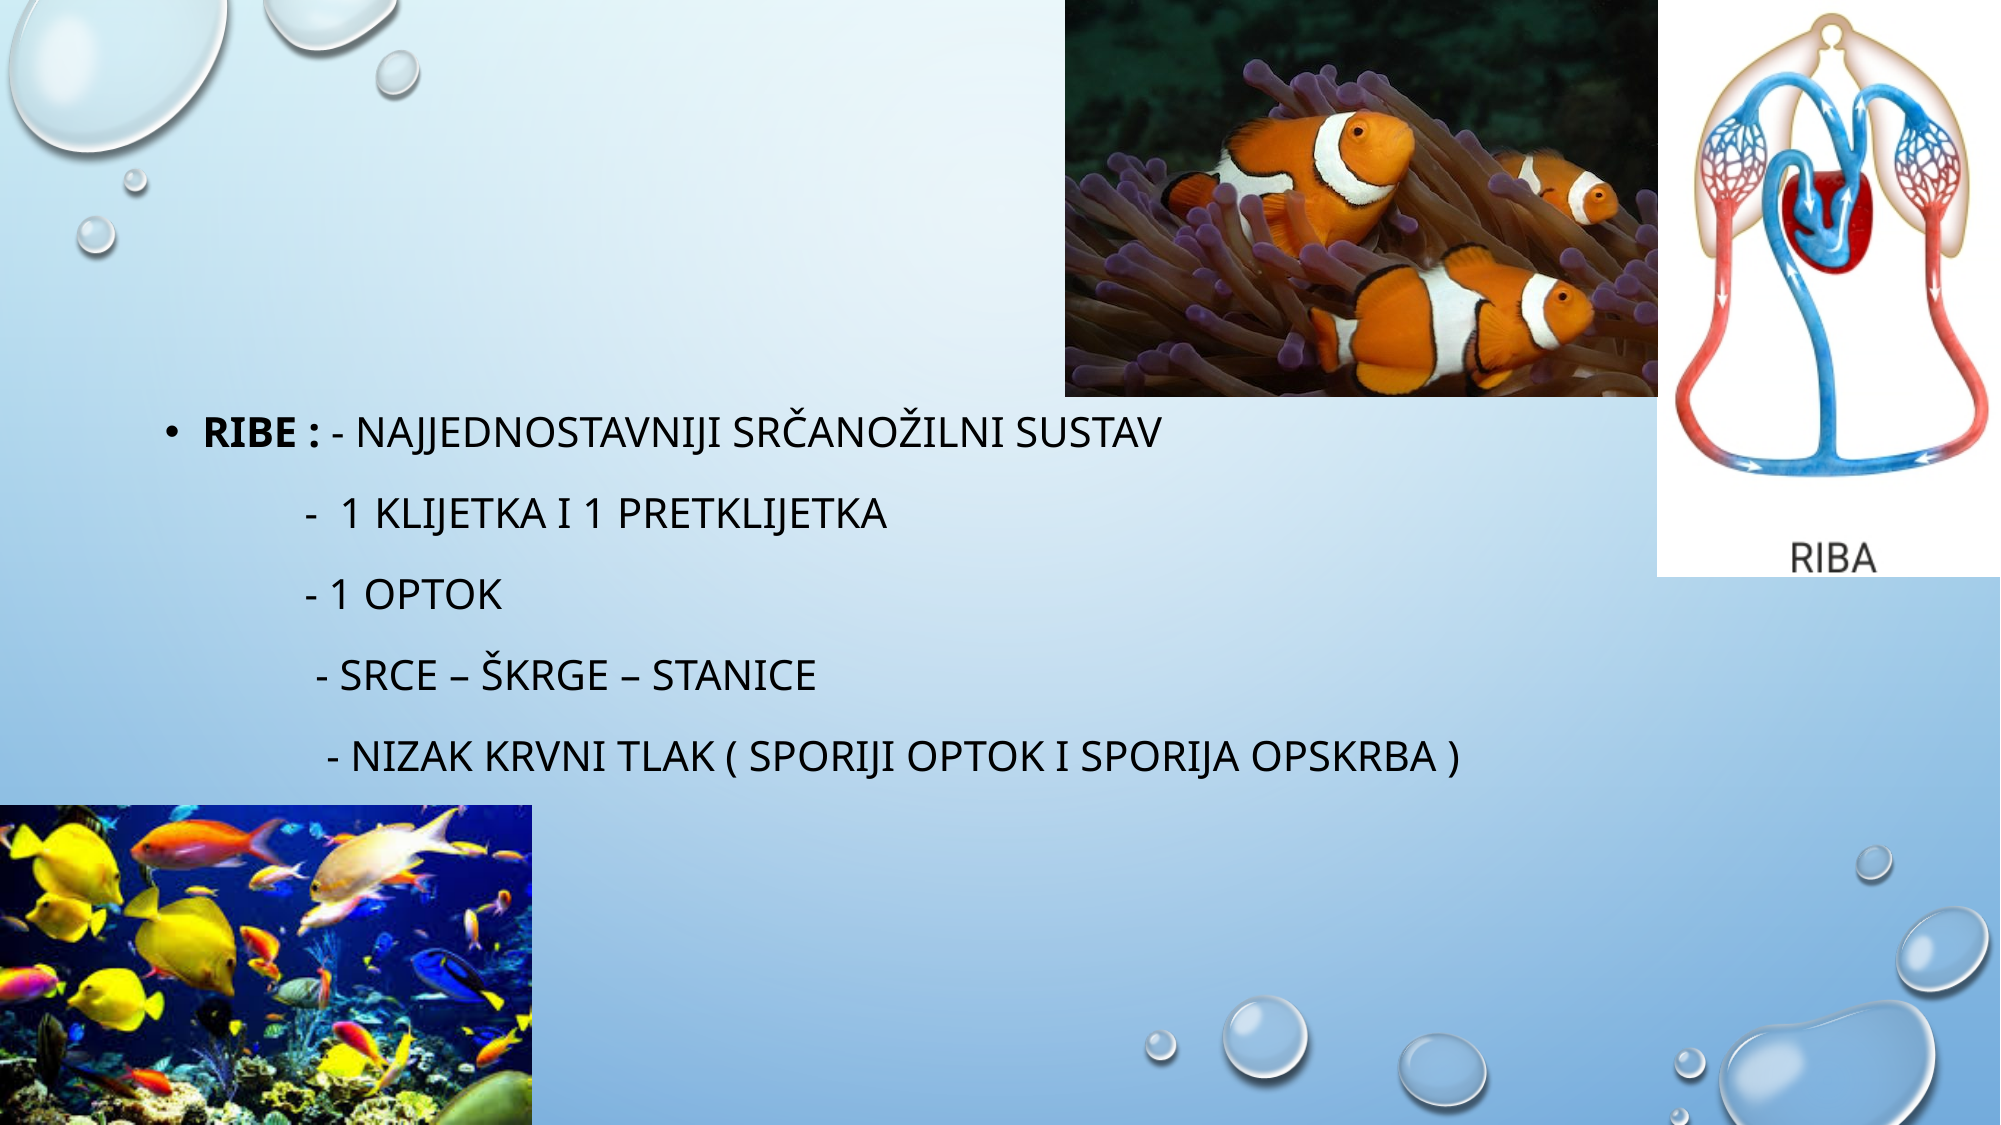

# Ribe : - najjednostavniji srčanožilni sustav
 - 1 klijetka i 1 pretklijetka
 - 1 optok
 - srce – škrge – stanice
 - nizak krvni tlak ( sporiji optok i sporija opskrba )